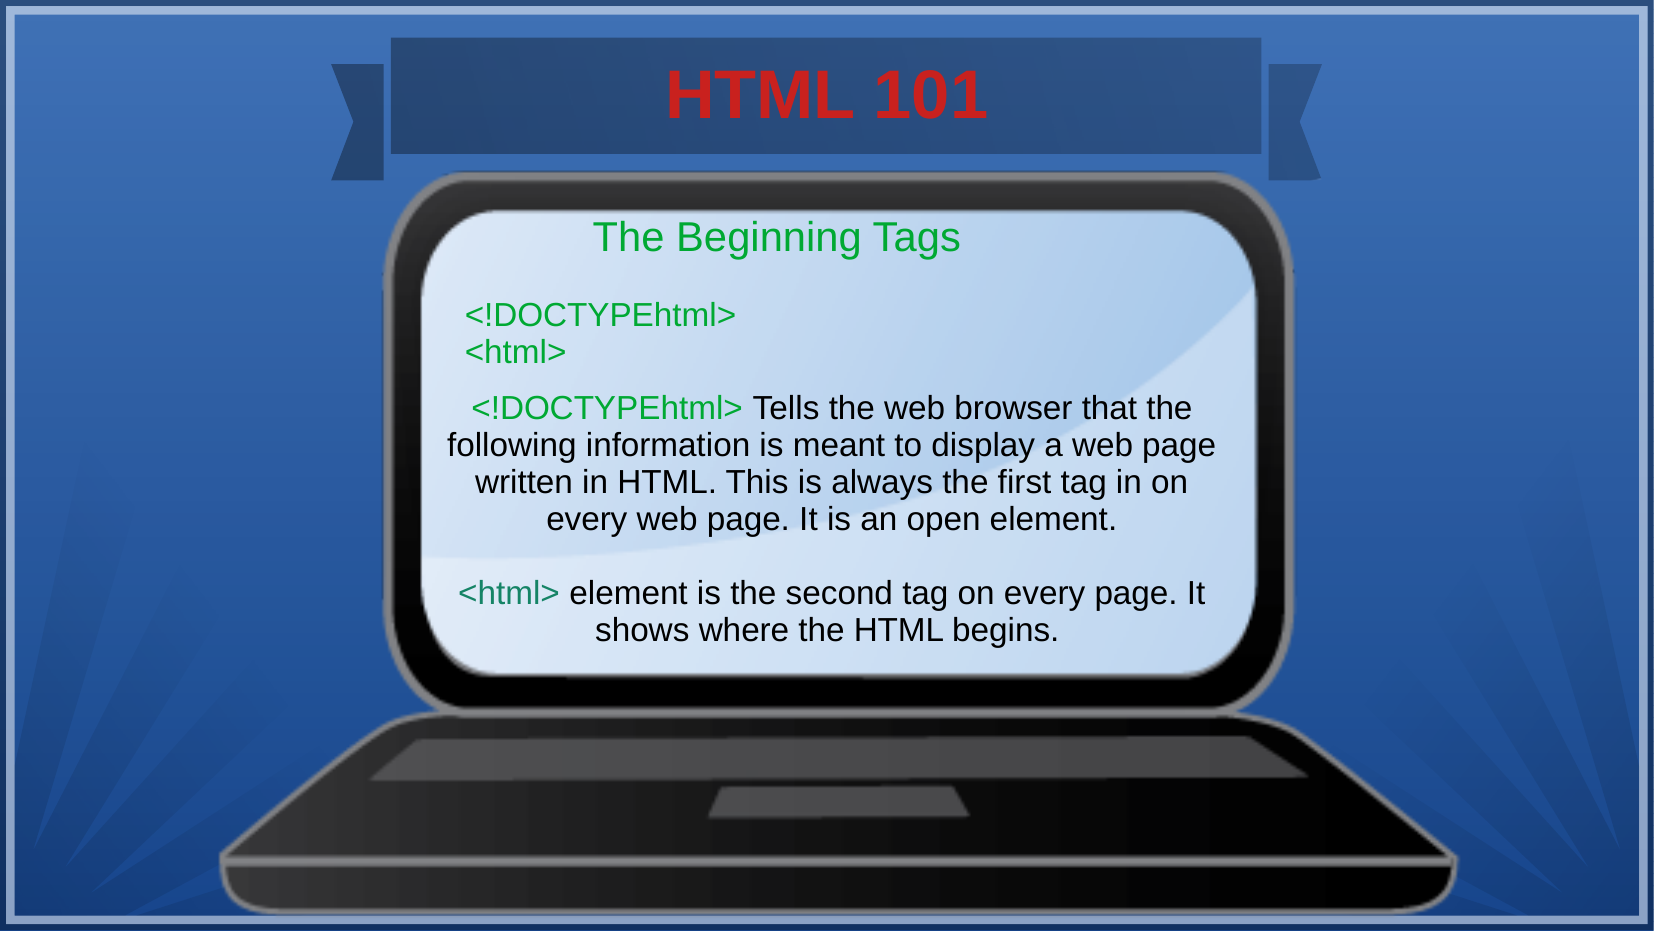

# HTML 101
The Beginning Tags
<!DOCTYPEhtml>
<html>
<!DOCTYPEhtml> Tells the web browser that the following information is meant to display a web page written in HTML. This is always the first tag in on every web page. It is an open element.
<html> element is the second tag on every page. It shows where the HTML begins.